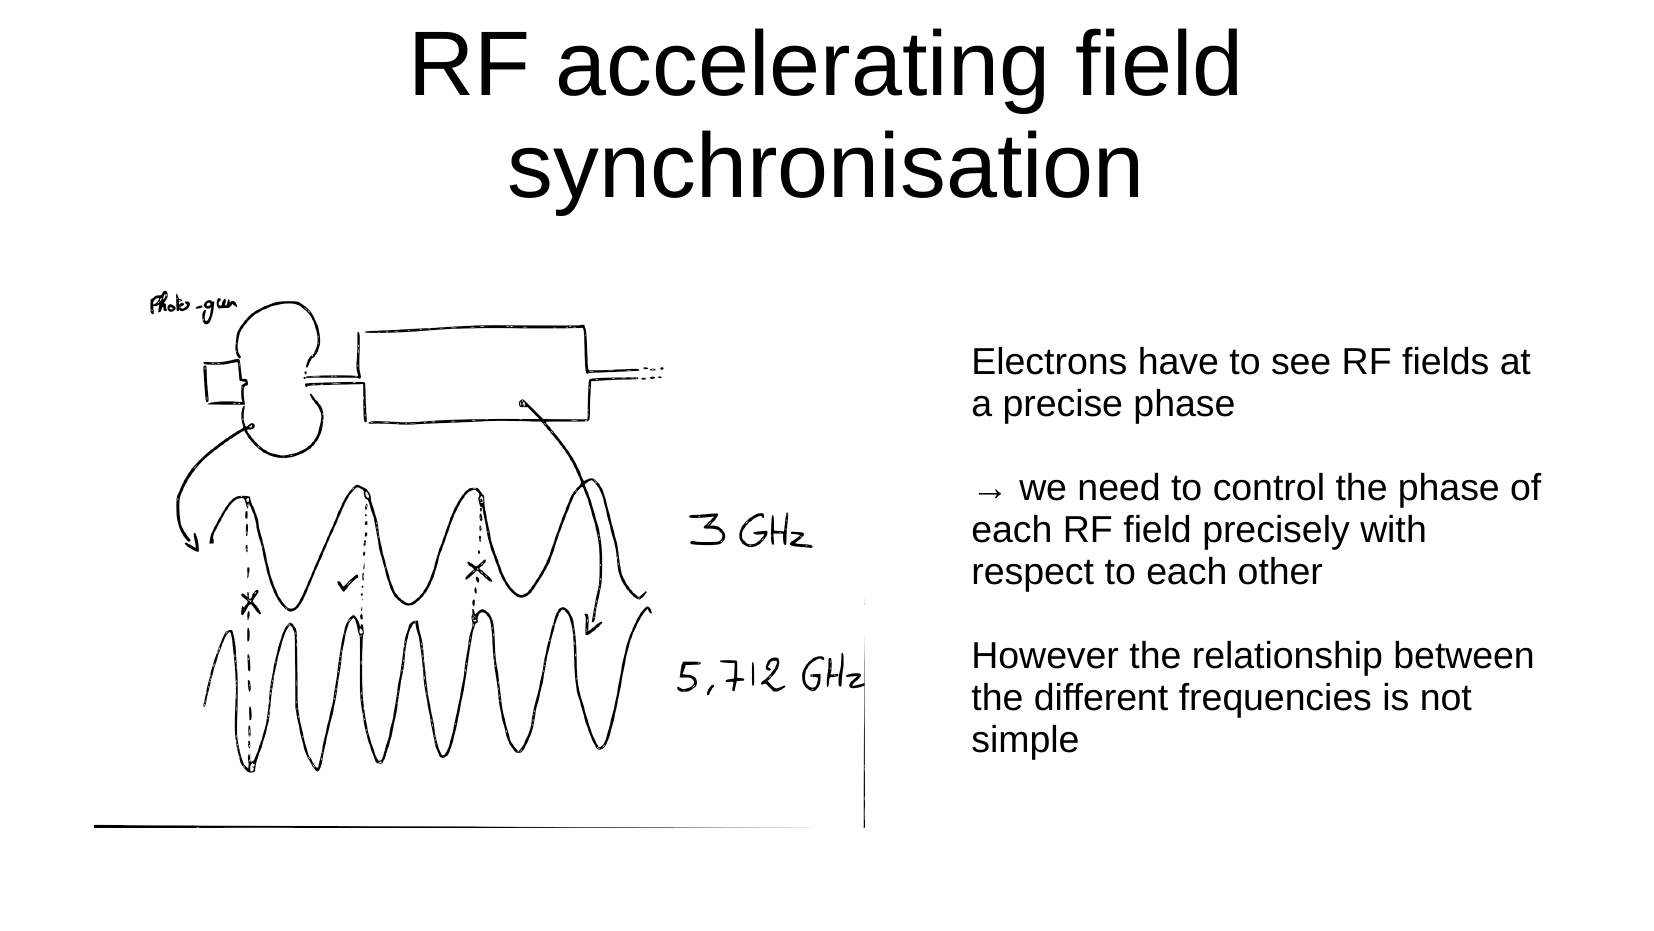

# RF accelerating field synchronisation
Electrons have to see RF fields at a precise phase
→ we need to control the phase of each RF field precisely with respect to each other
However the relationship between the different frequencies is not simple